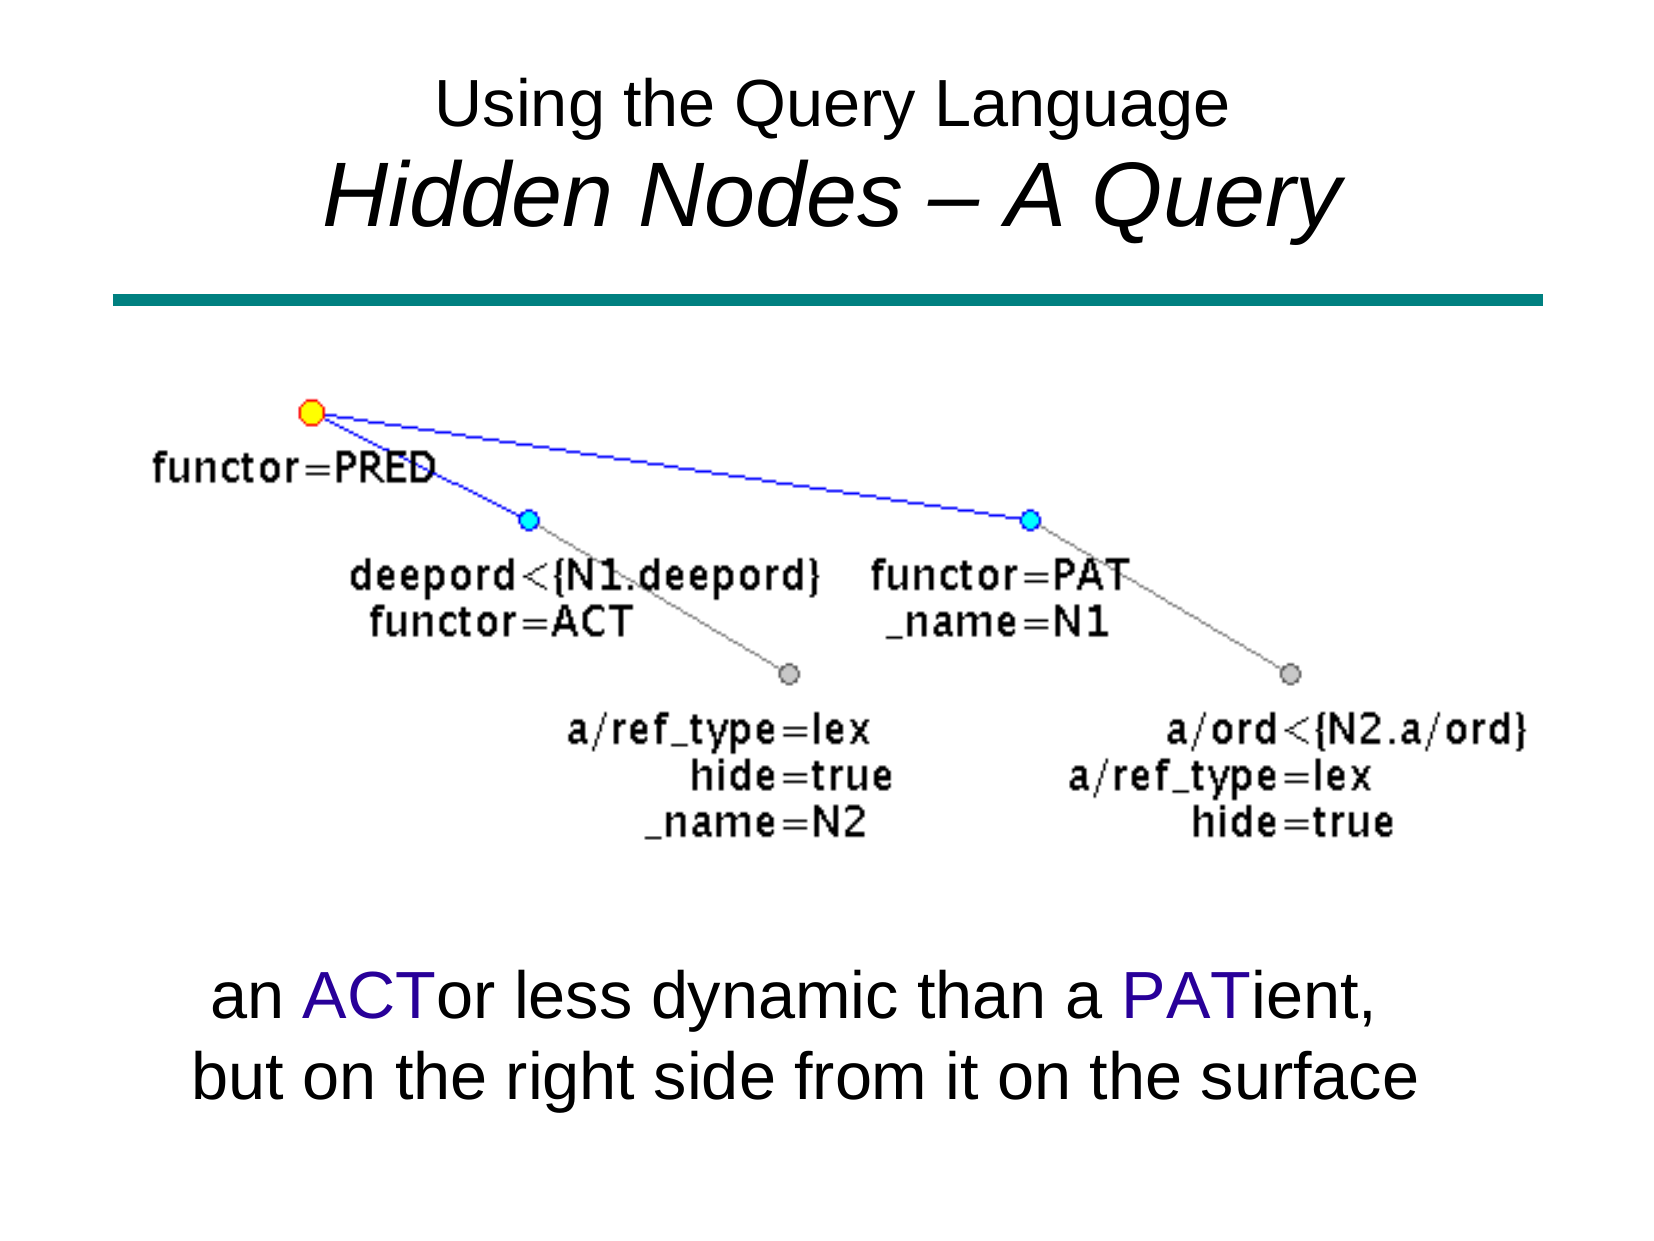

# Using the Query Language Hidden Nodes – A Query
 an ACTor less dynamic than a PATient,
but on the right side from it on the surface